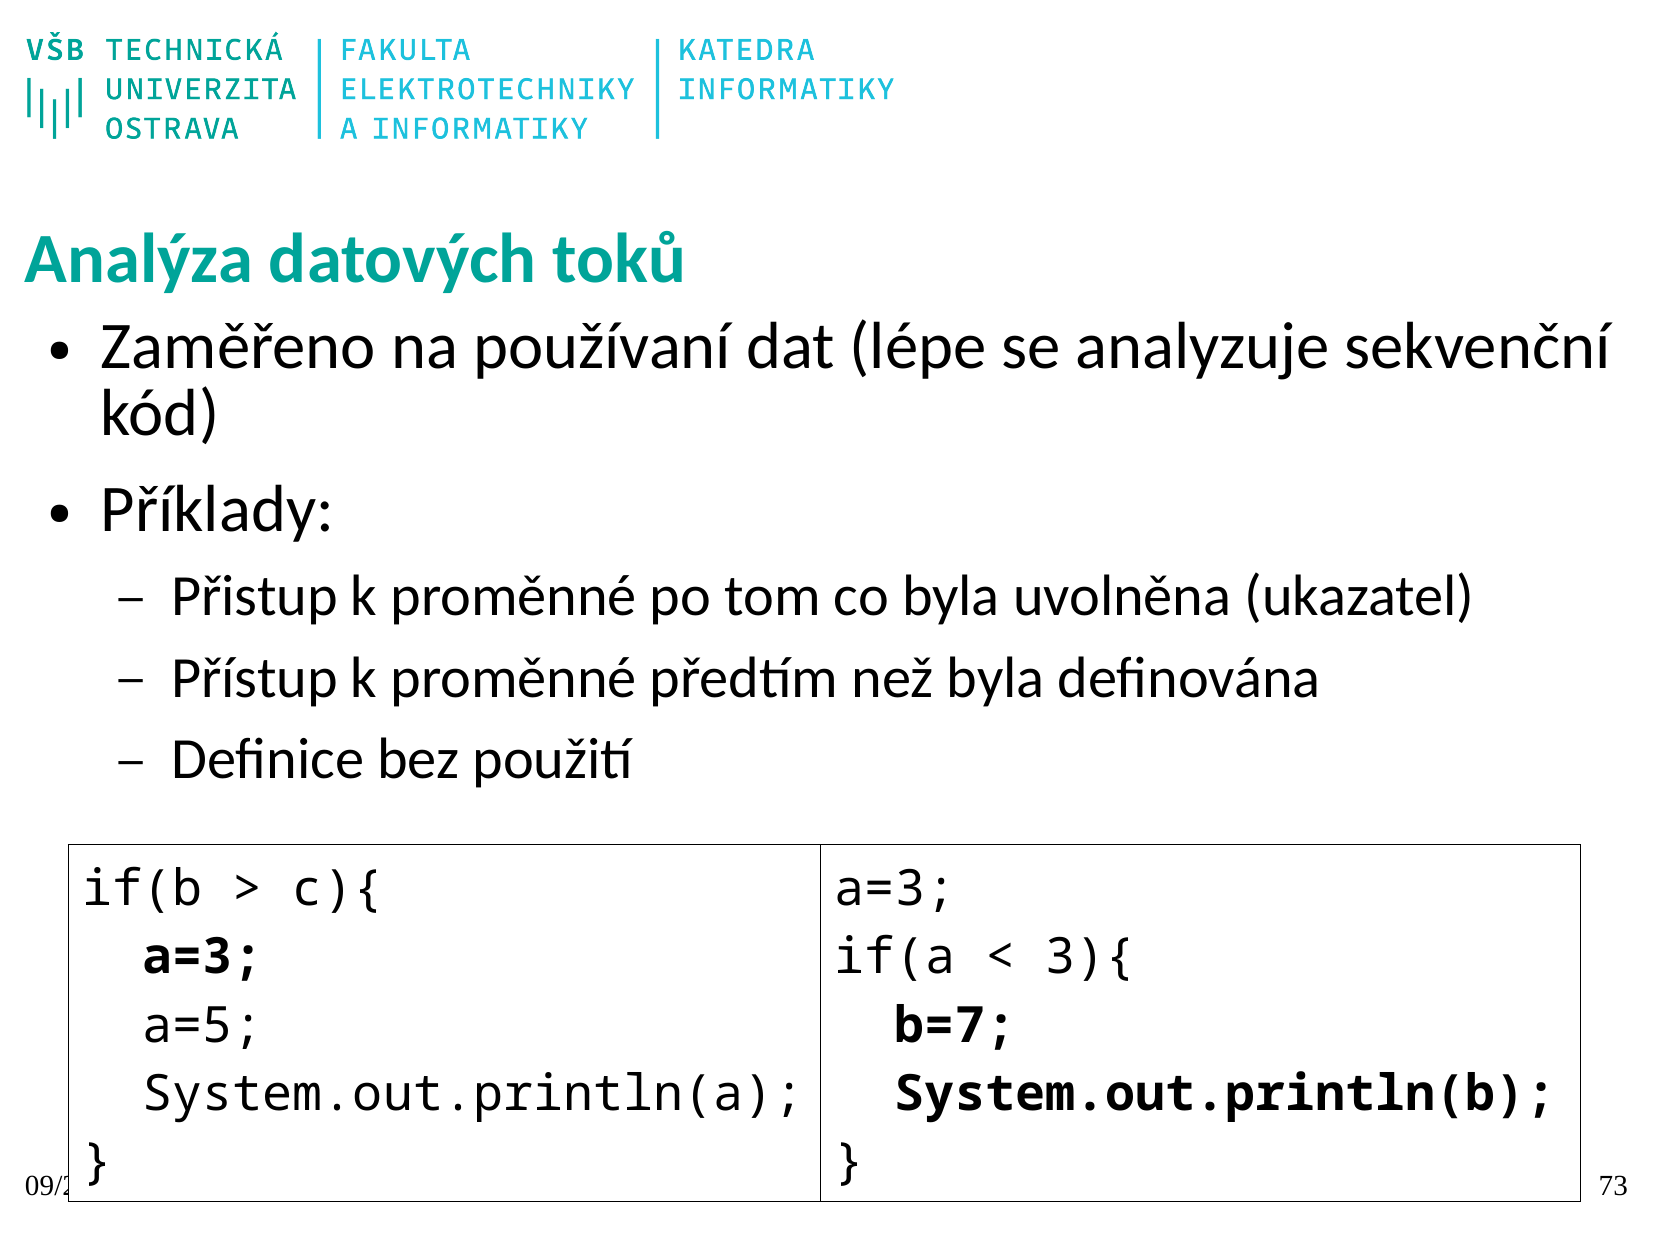

# Analýza datových toků
Zaměřeno na používaní dat (lépe se analyzuje sekvenční kód)
Příklady:
Přistup k proměnné po tom co byla uvolněna (ukazatel)
Přístup k proměnné předtím než byla definována
Definice bez použití
| if(b > c){ a=3; a=5; System.out.println(a); } | a=3; if(a < 3){ b=7; System.out.println(b); } |
| --- | --- |
SK
73